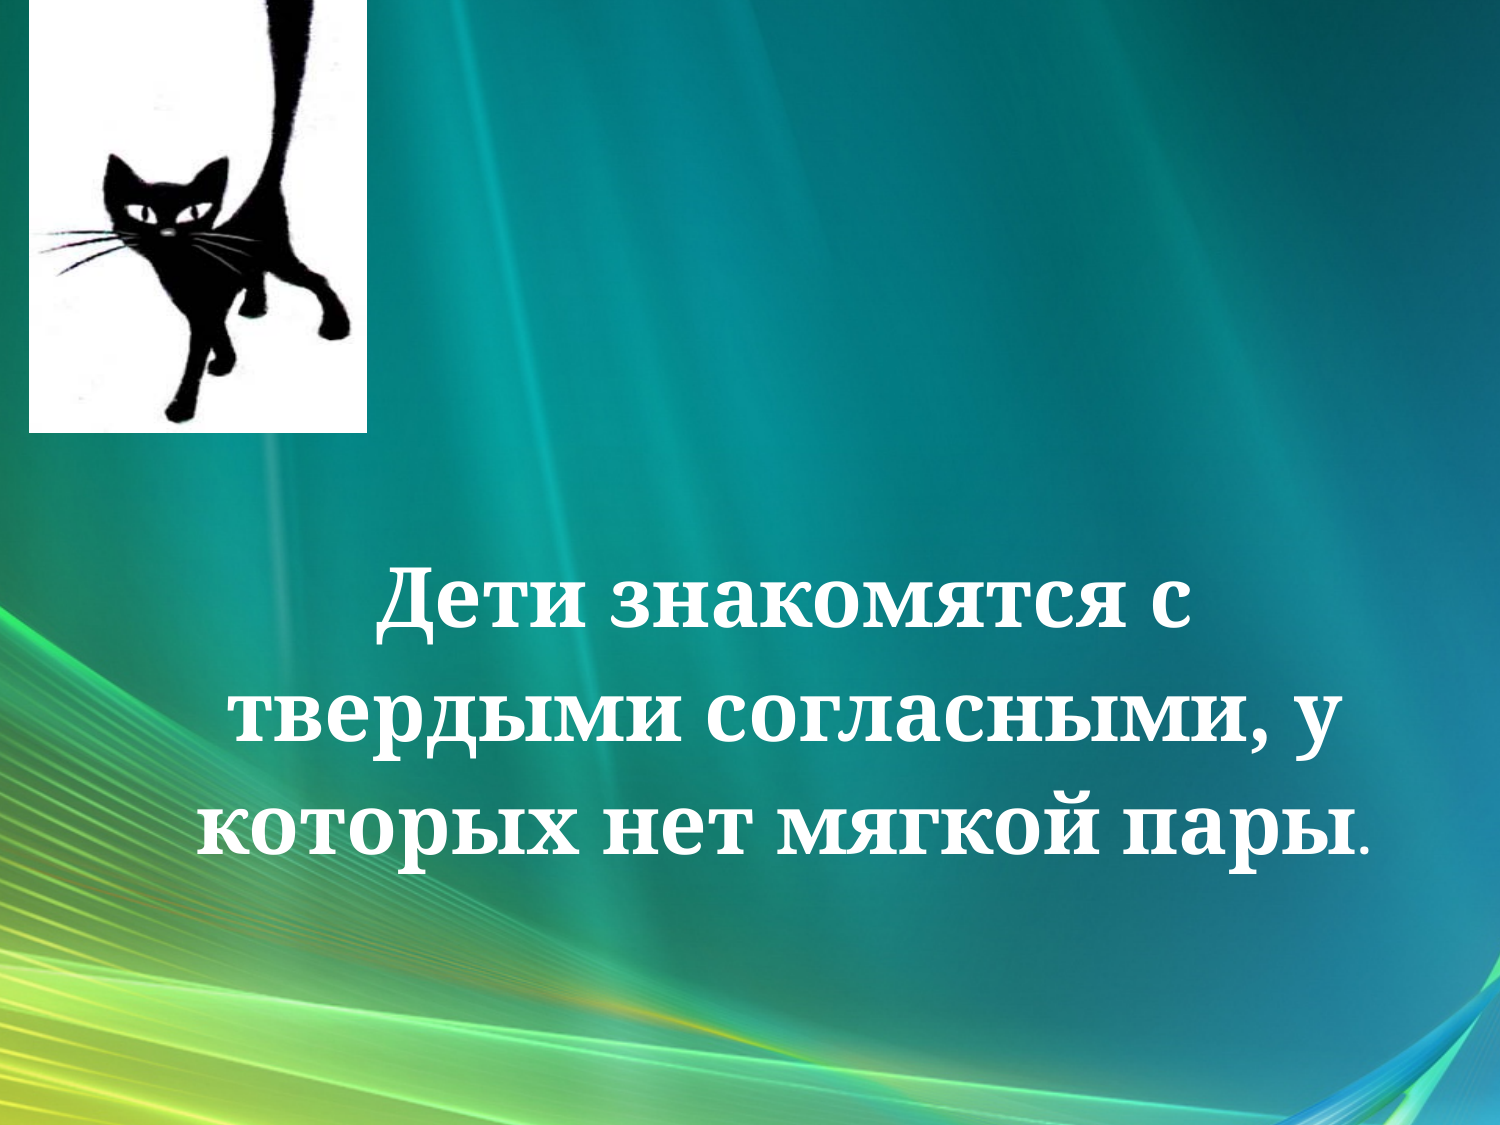

Дети знакомятся с твердыми согласными, у которых нет мягкой пары.